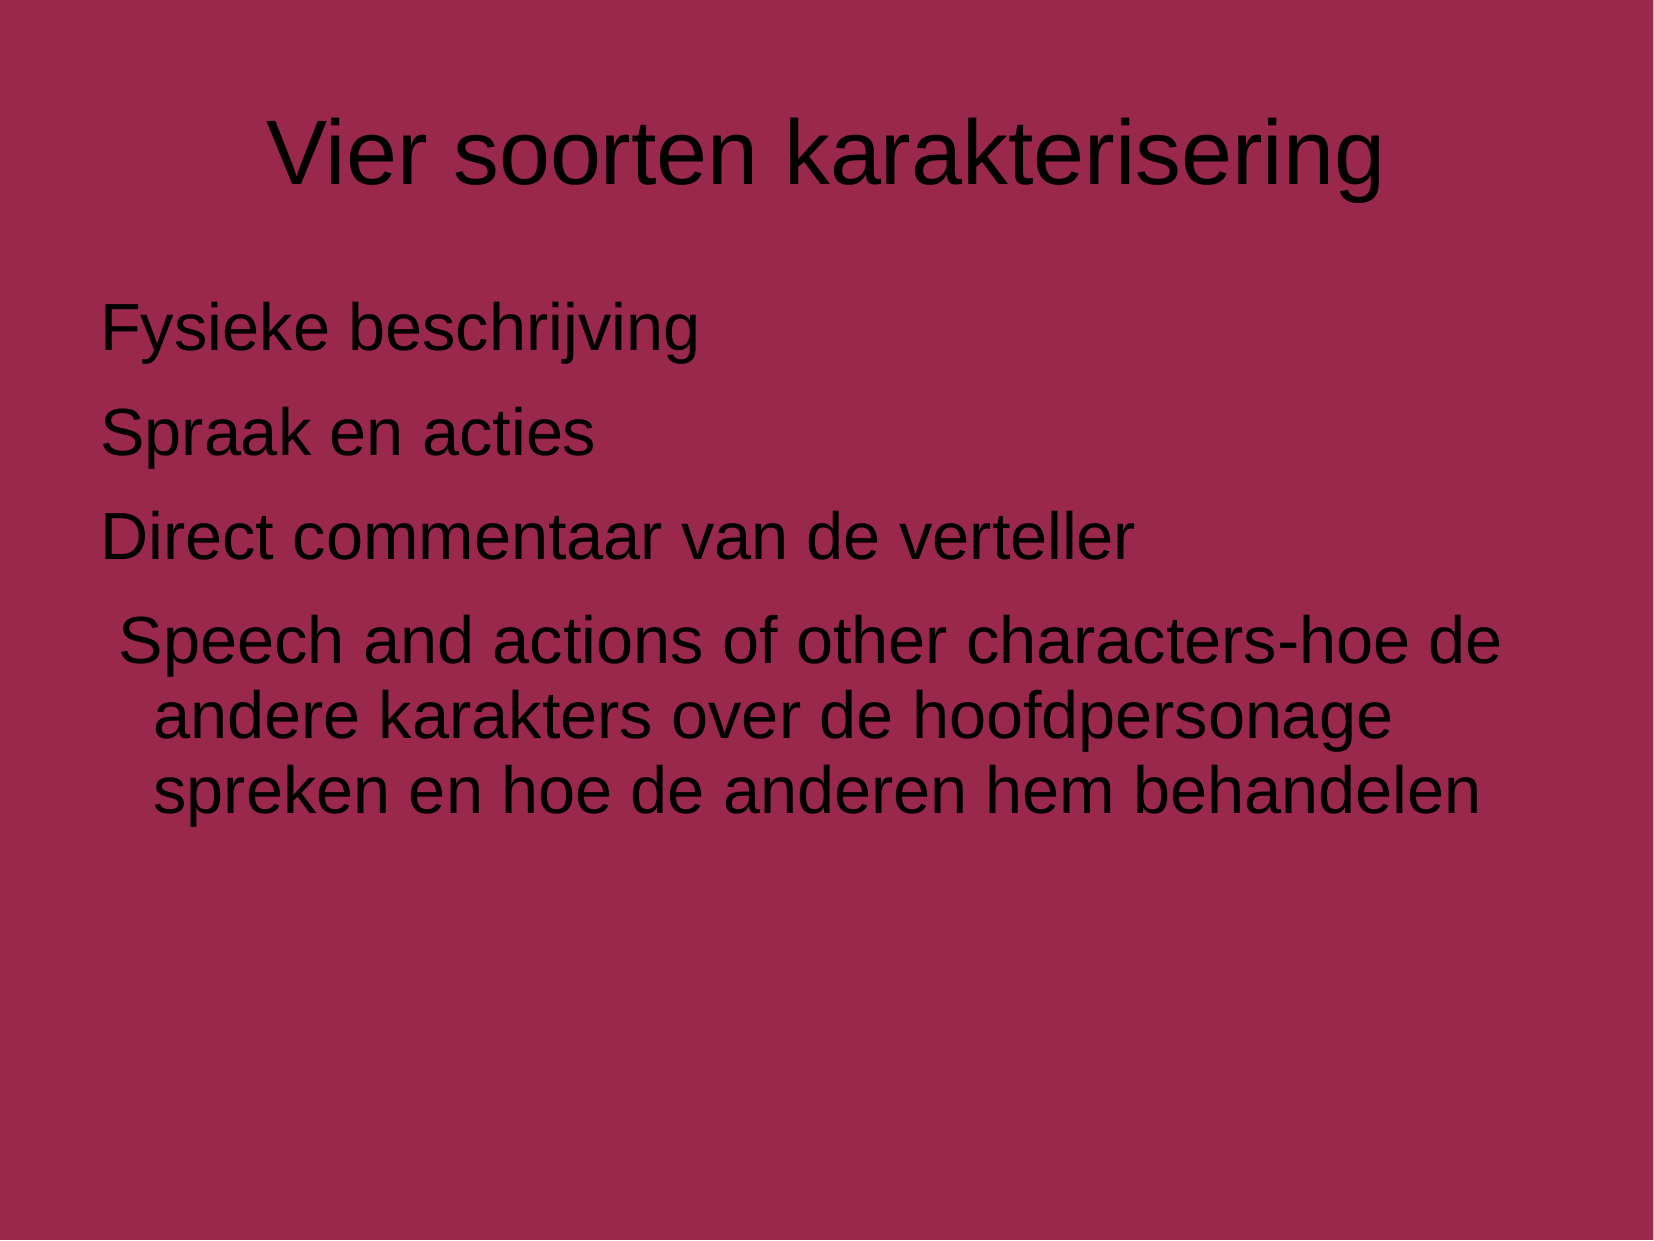

# Vier soorten karakterisering
Fysieke beschrijving
Spraak en acties
Direct commentaar van de verteller
 Speech and actions of other characters-hoe de andere karakters over de hoofdpersonage spreken en hoe de anderen hem behandelen